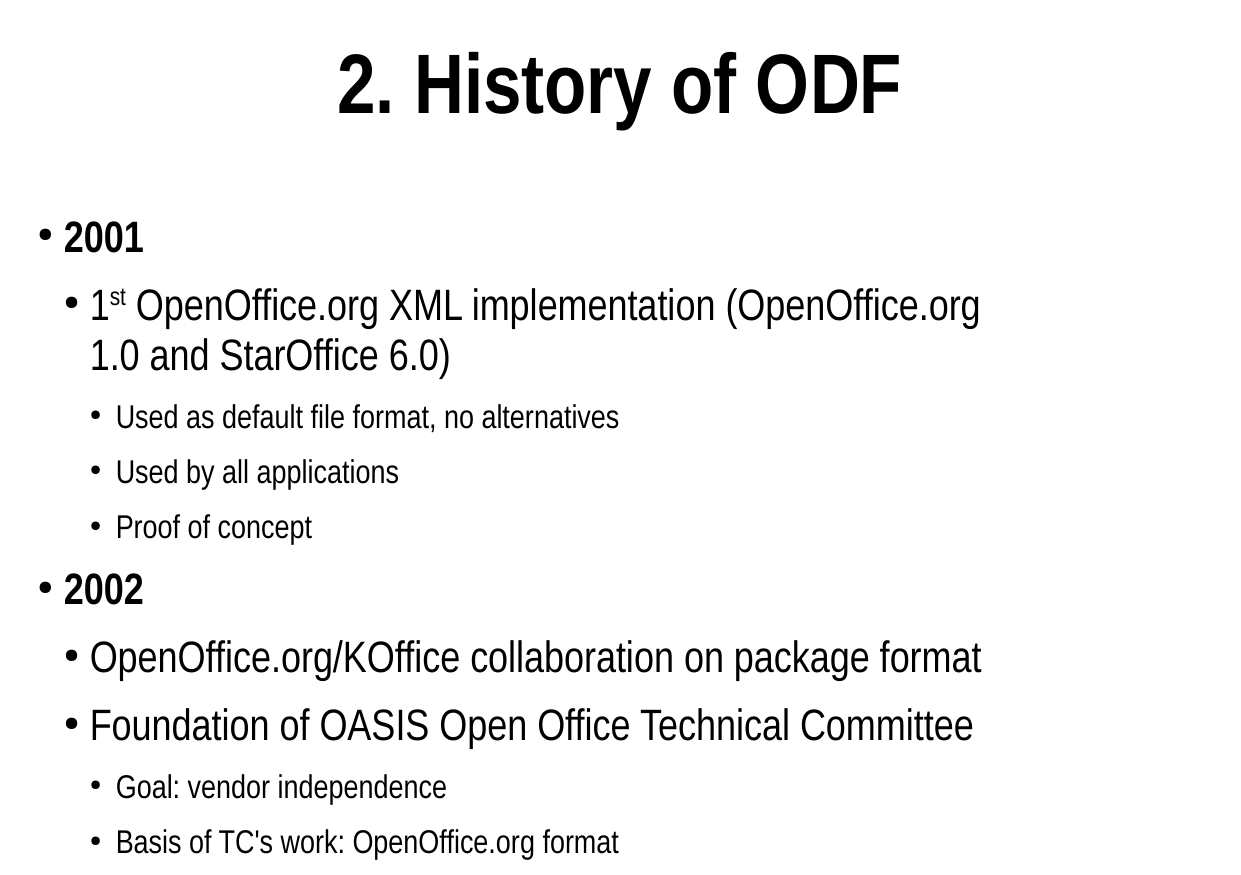

# 2. History of ODF
2001
1st OpenOffice.org XML implementation (OpenOffice.org
1.0 and StarOffice 6.0)
Used as default file format, no alternatives
Used by all applications
Proof of concept
2002
OpenOffice.org/KOffice collaboration on package format
Foundation of OASIS Open Office Technical Committee
Goal: vendor independence
Basis of TC's work: OpenOffice.org format